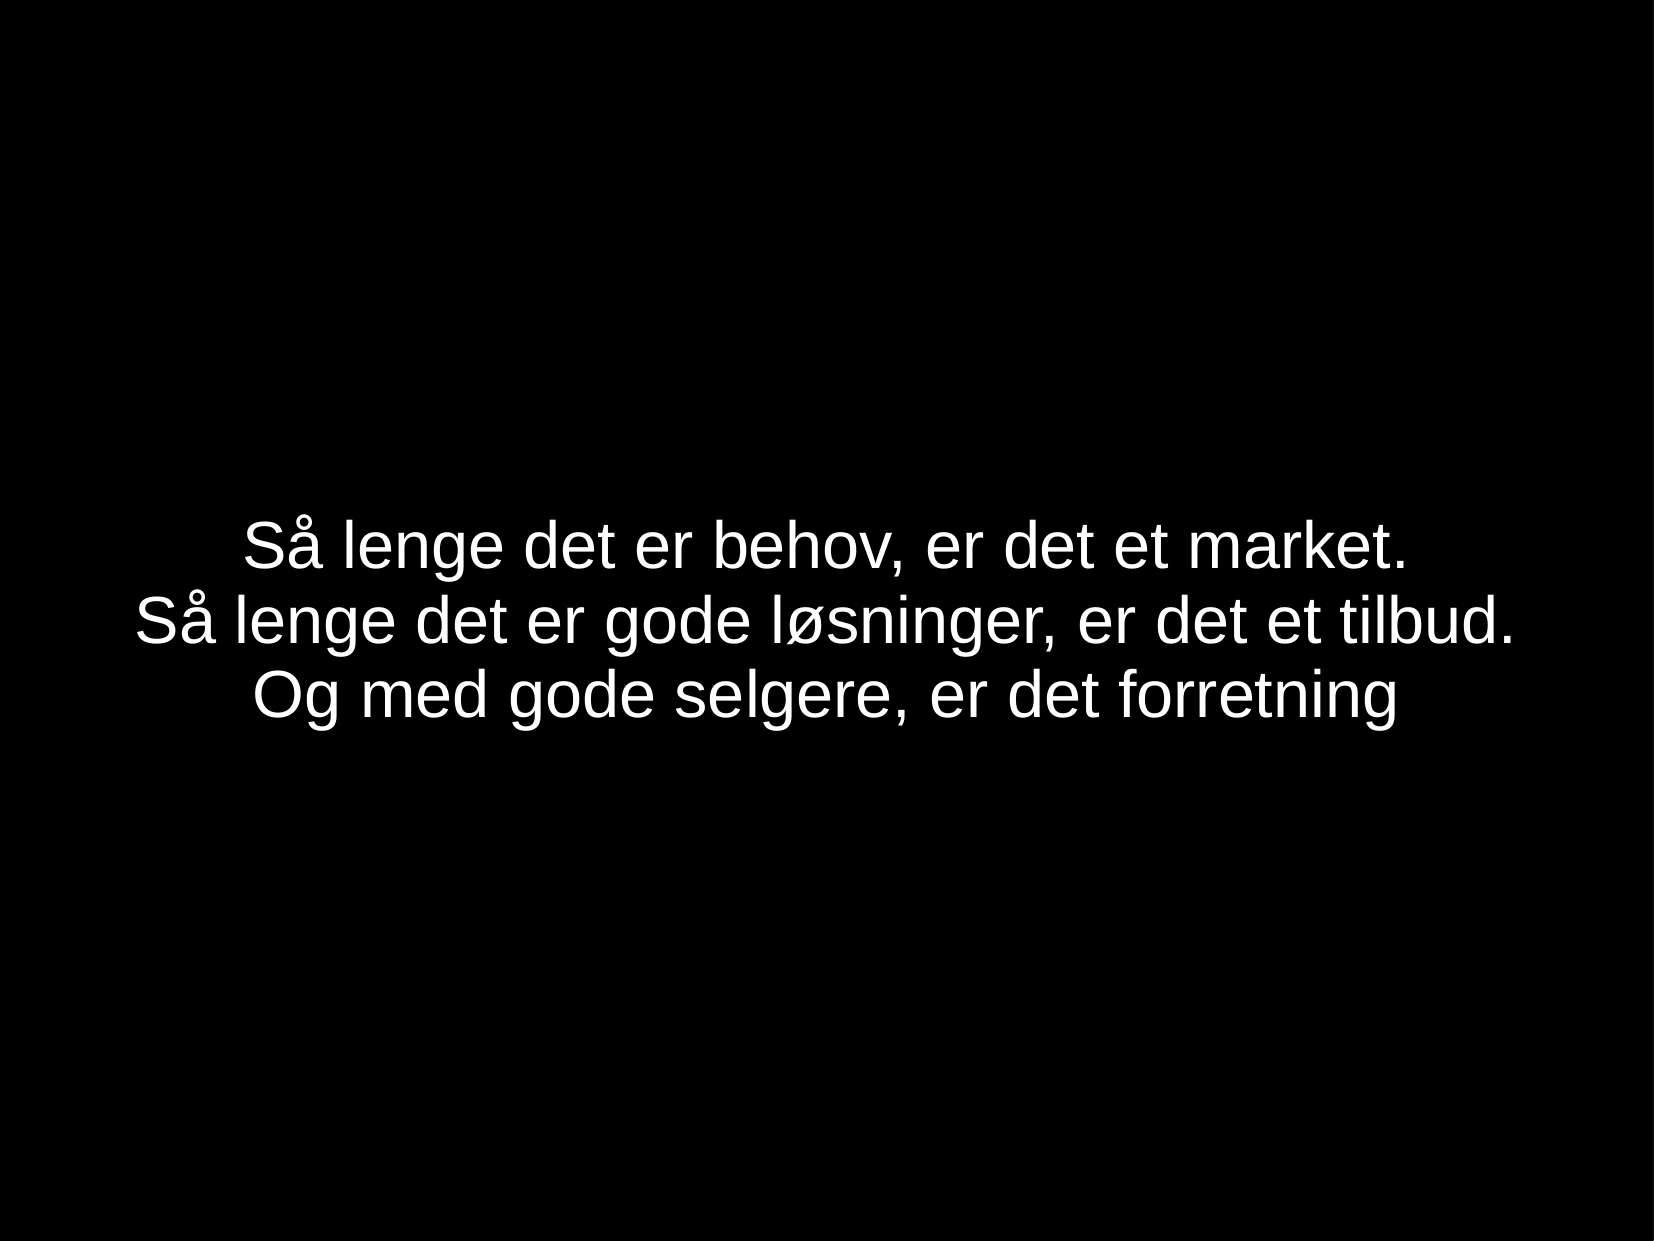

# Så lenge det er behov, er det et market.
Så lenge det er gode løsninger, er det et tilbud.
Og med gode selgere, er det forretning